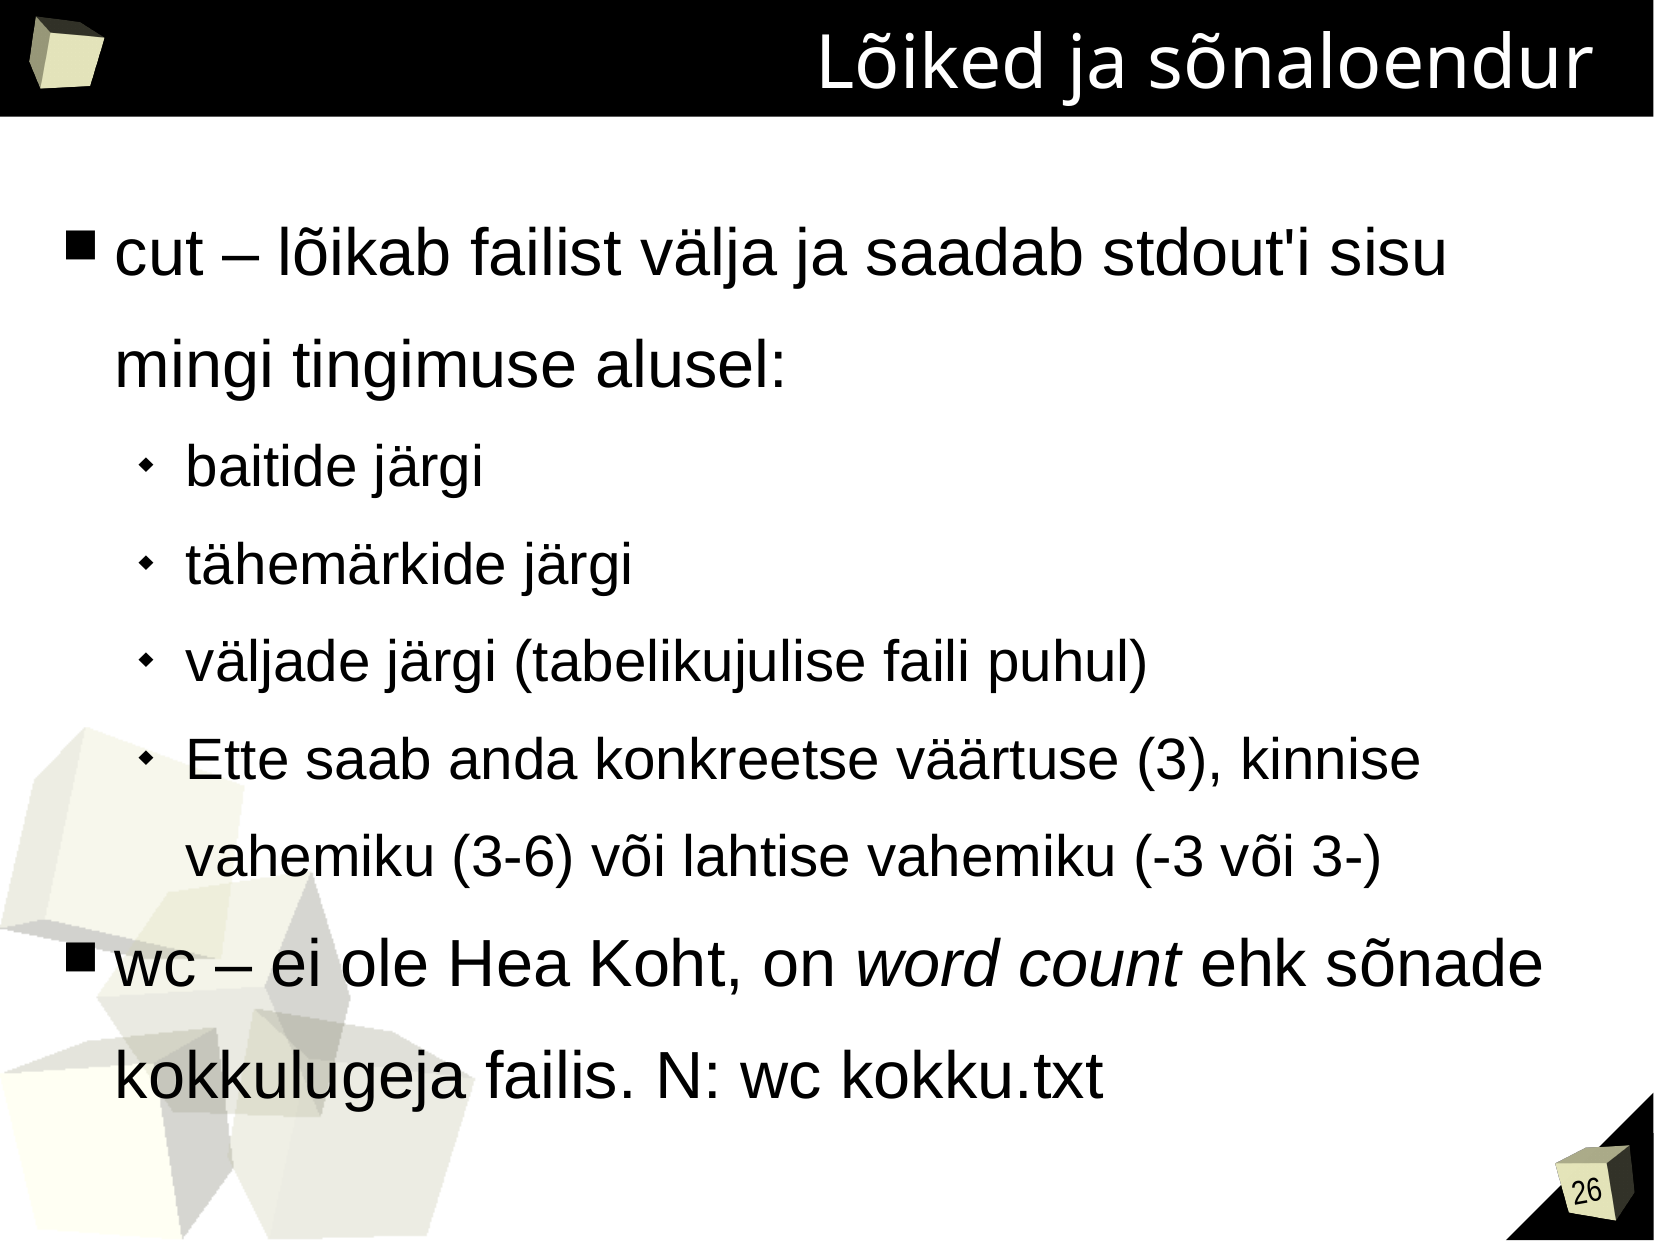

# Lõiked ja sõnaloendur
cut – lõikab failist välja ja saadab stdout'i sisu mingi tingimuse alusel:
baitide järgi
tähemärkide järgi
väljade järgi (tabelikujulise faili puhul)
Ette saab anda konkreetse väärtuse (3), kinnise vahemiku (3-6) või lahtise vahemiku (-3 või 3-)
wc – ei ole Hea Koht, on word count ehk sõnade kokkulugeja failis. N: wc kokku.txt